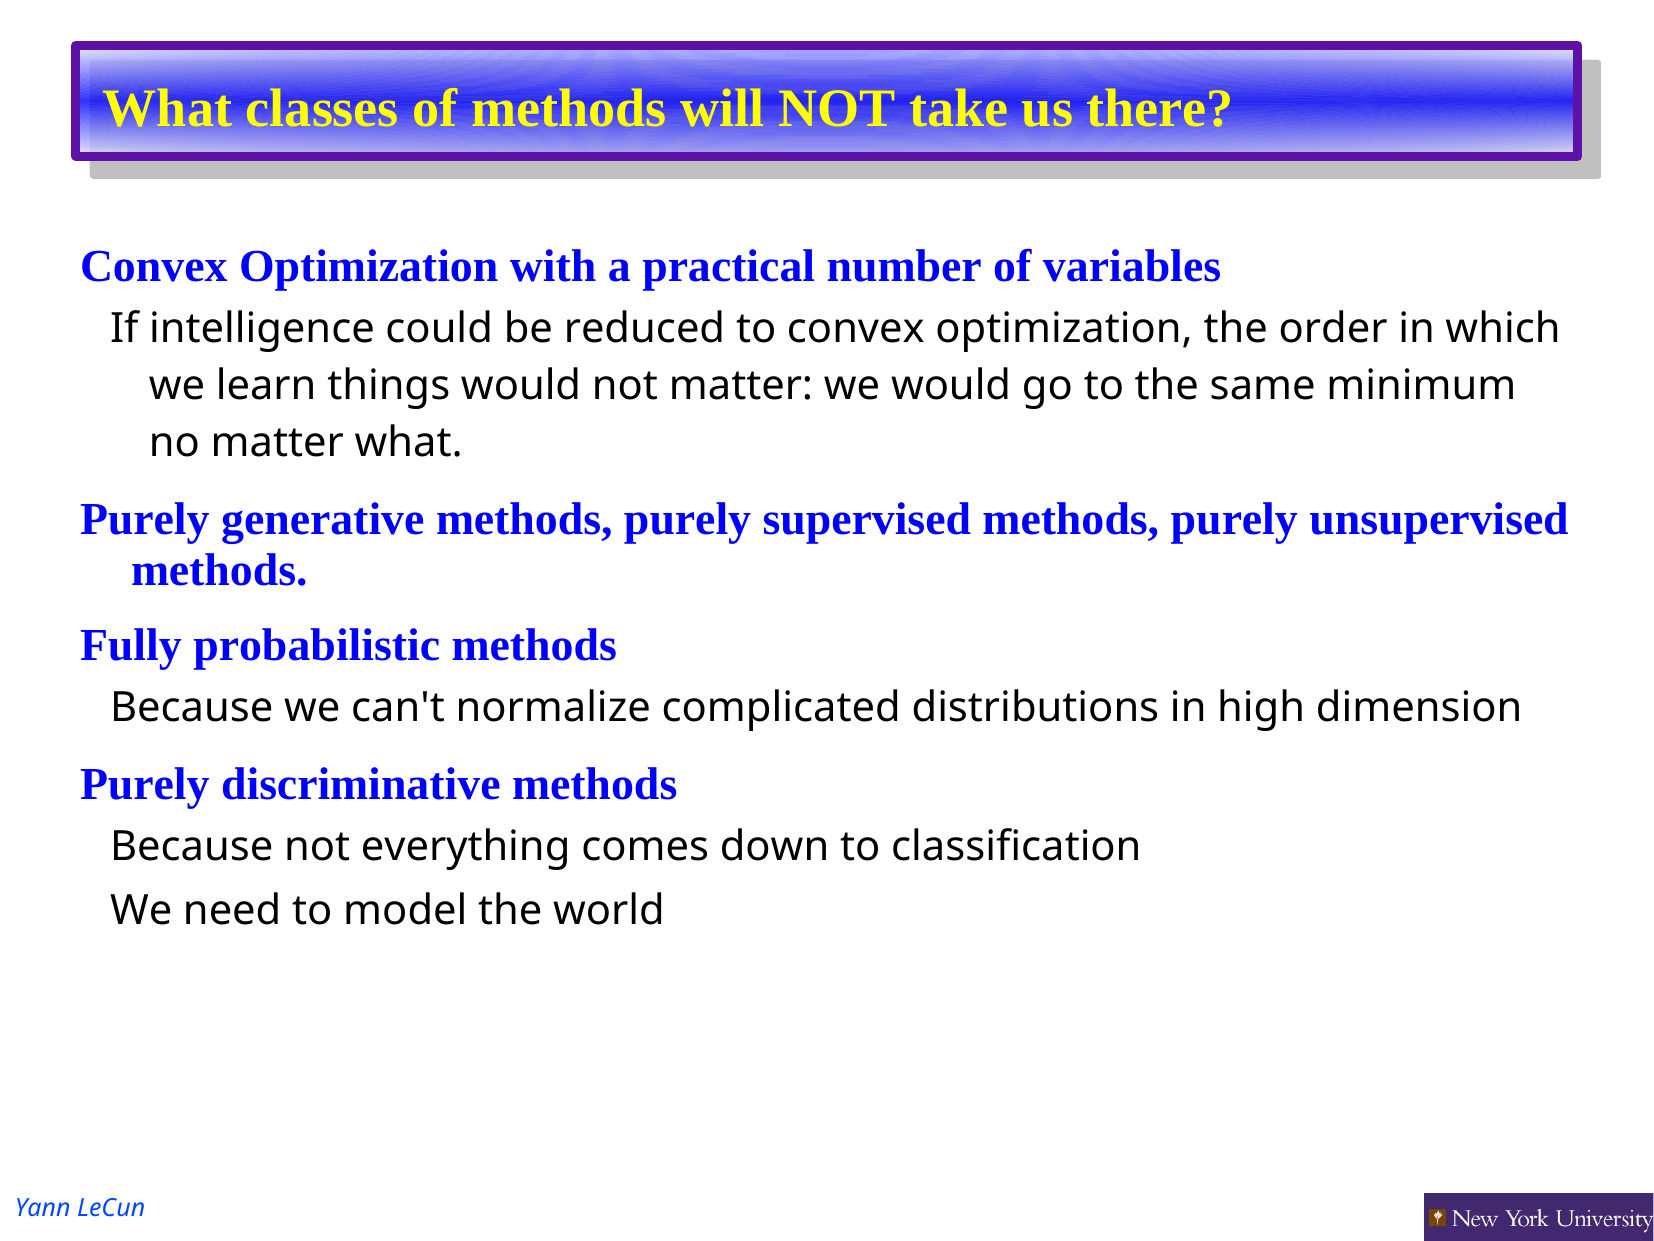

# What classes of methods will NOT take us there?
Convex Optimization with a practical number of variables
If intelligence could be reduced to convex optimization, the order in which we learn things would not matter: we would go to the same minimum no matter what.
Purely generative methods, purely supervised methods, purely unsupervised methods.
Fully probabilistic methods
Because we can't normalize complicated distributions in high dimension
Purely discriminative methods
Because not everything comes down to classification
We need to model the world